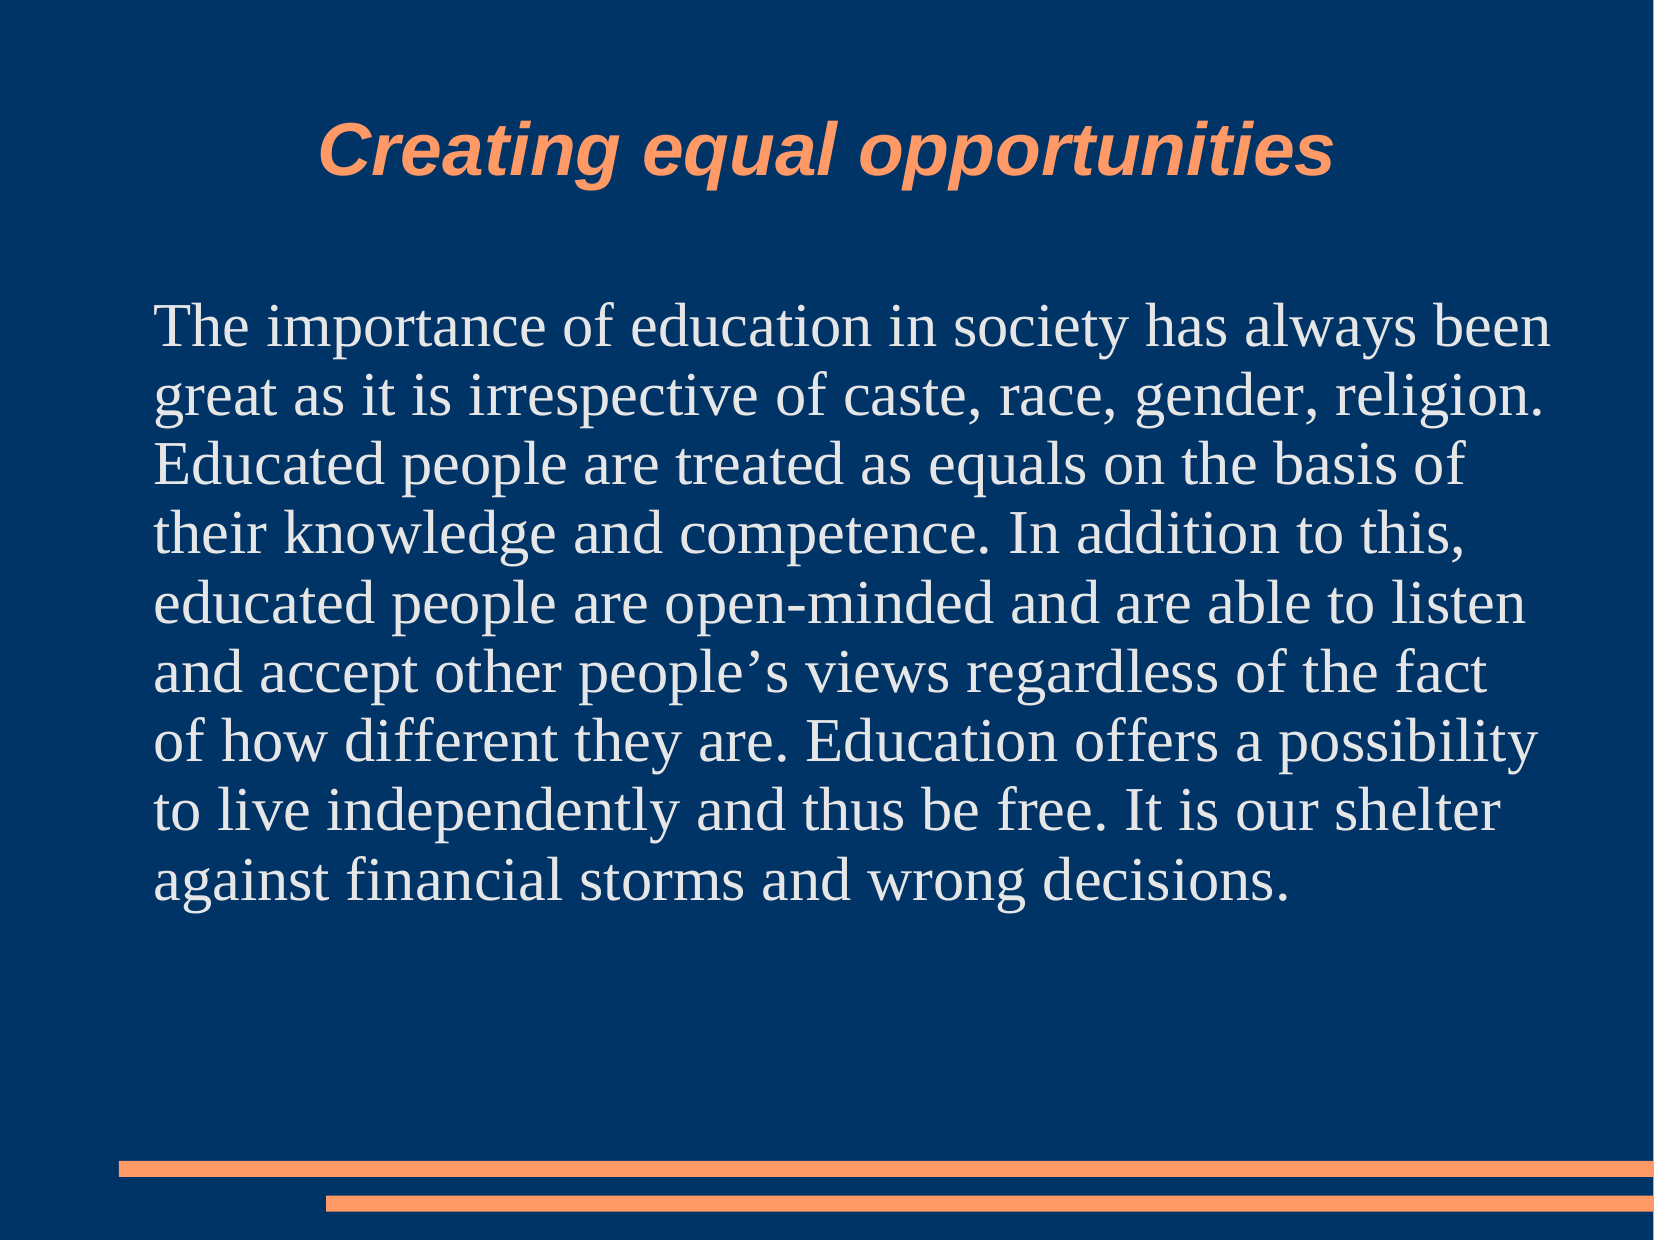

# Creating equal opportunities
The importance of education in society has always been great as it is irrespective of caste, race, gender, religion. Educated people are treated as equals on the basis of their knowledge and competence. In addition to this, educated people are open-minded and are able to listen and accept other people’s views regardless of the fact
of how different they are. Education offers a possibility to live independently and thus be free. It is our shelter against financial storms and wrong decisions.